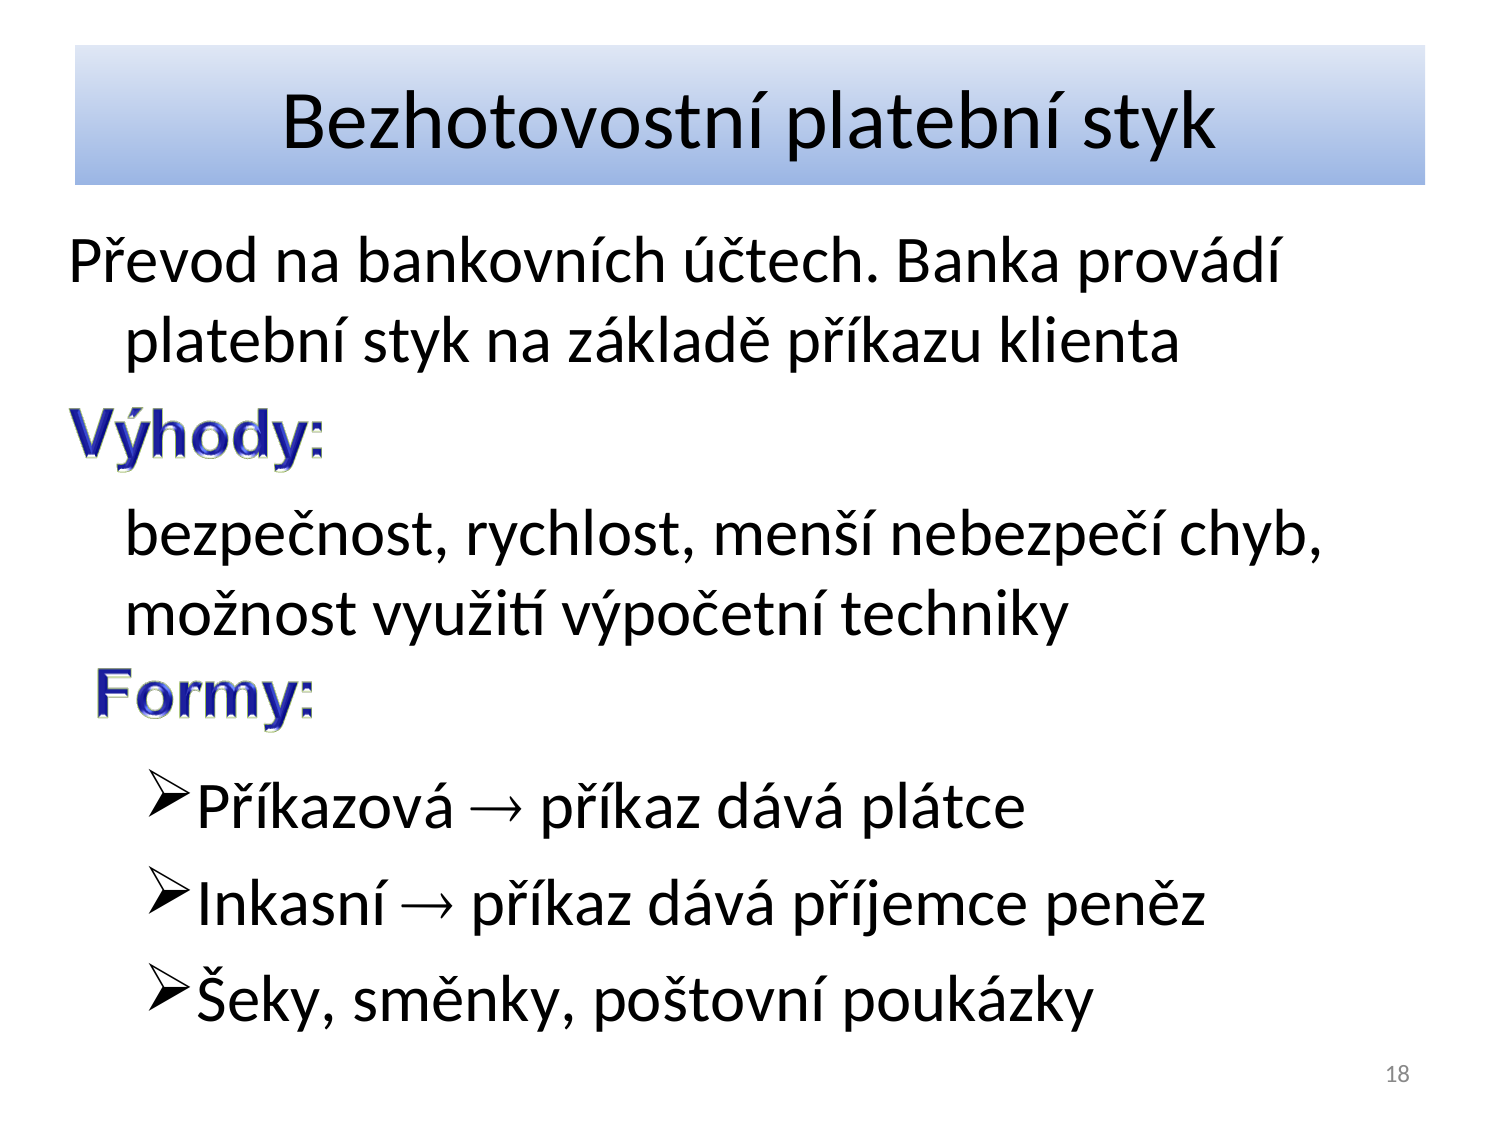

# Bezhotovostní platební styk
Převod na bankovních účtech. Banka provádí platební styk na základě příkazu klienta
	bezpečnost, rychlost, menší nebezpečí chyb, možnost využití výpočetní techniky
Příkazová  příkaz dává plátce
Inkasní  příkaz dává příjemce peněz
Šeky, směnky, poštovní poukázky